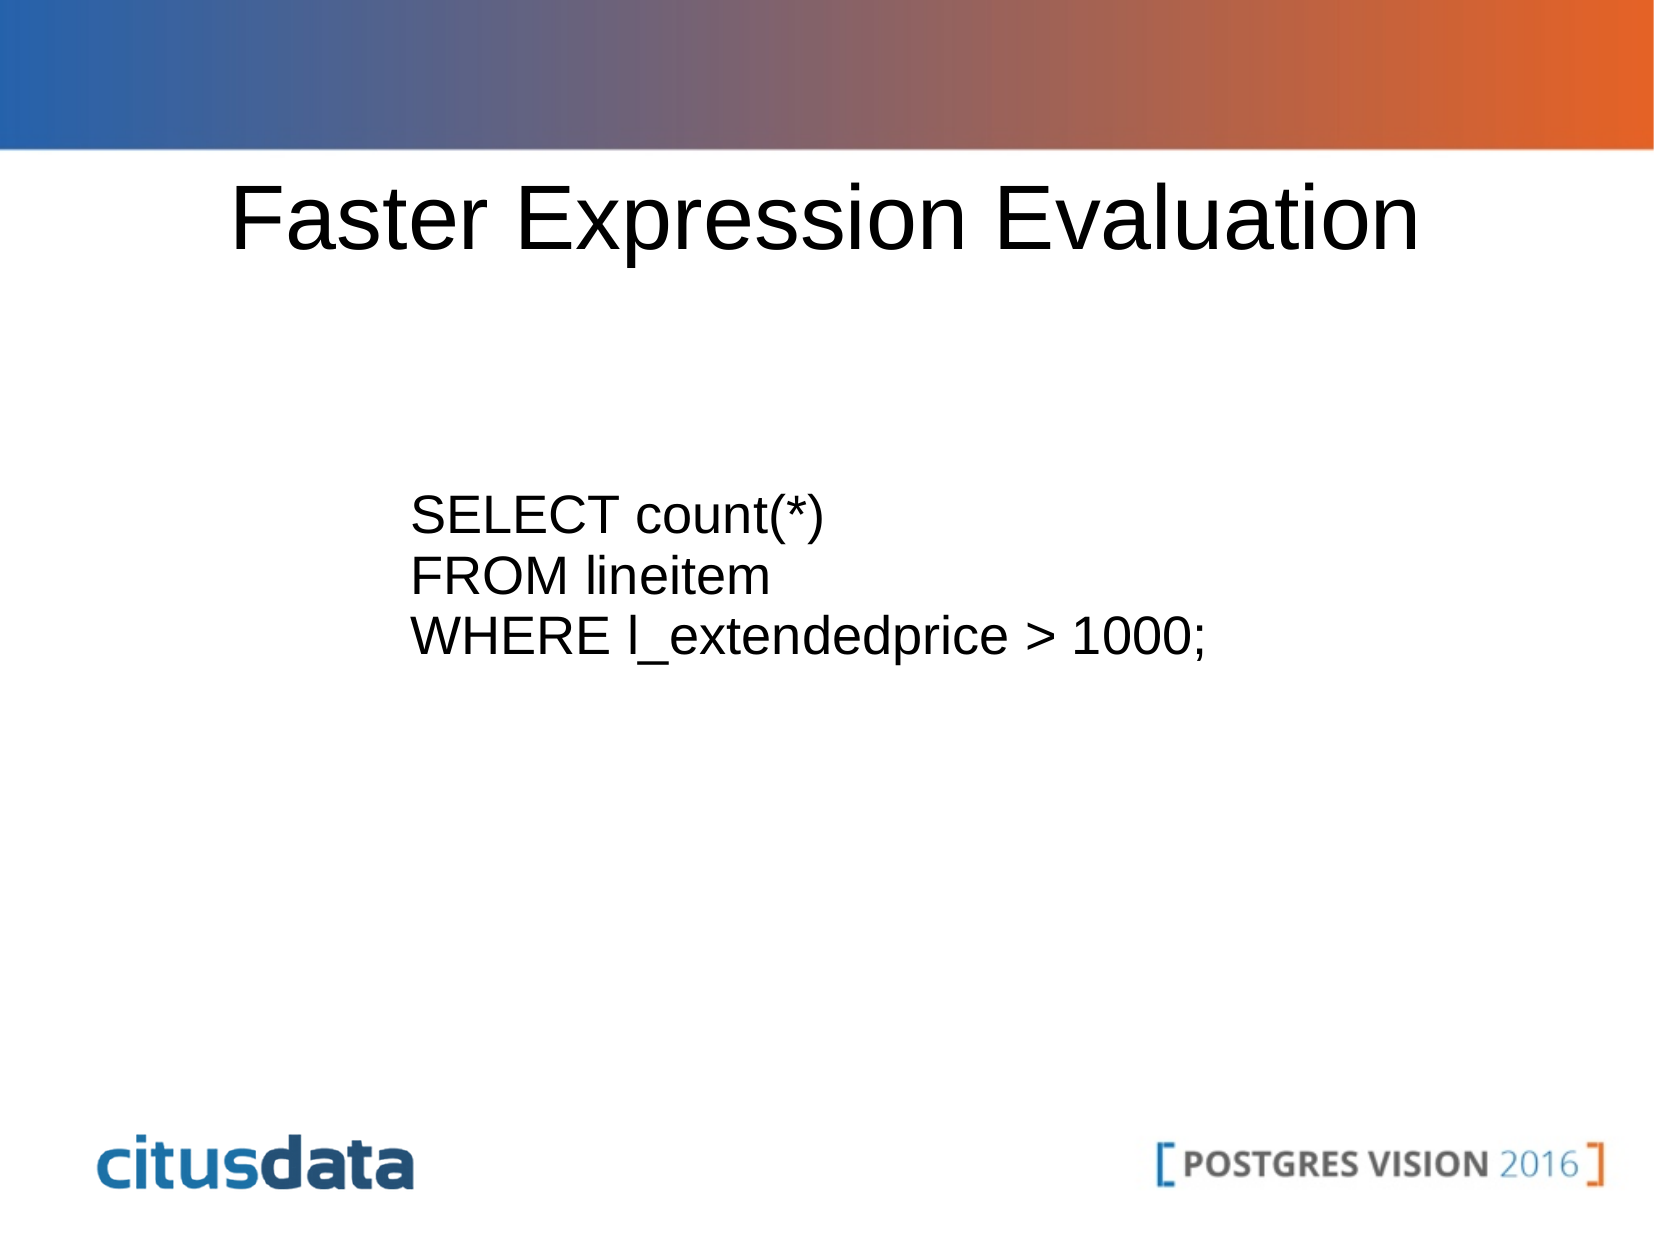

# Faster Expression Evaluation
SELECT count(*)
FROM lineitem
WHERE l_extendedprice > 1000;